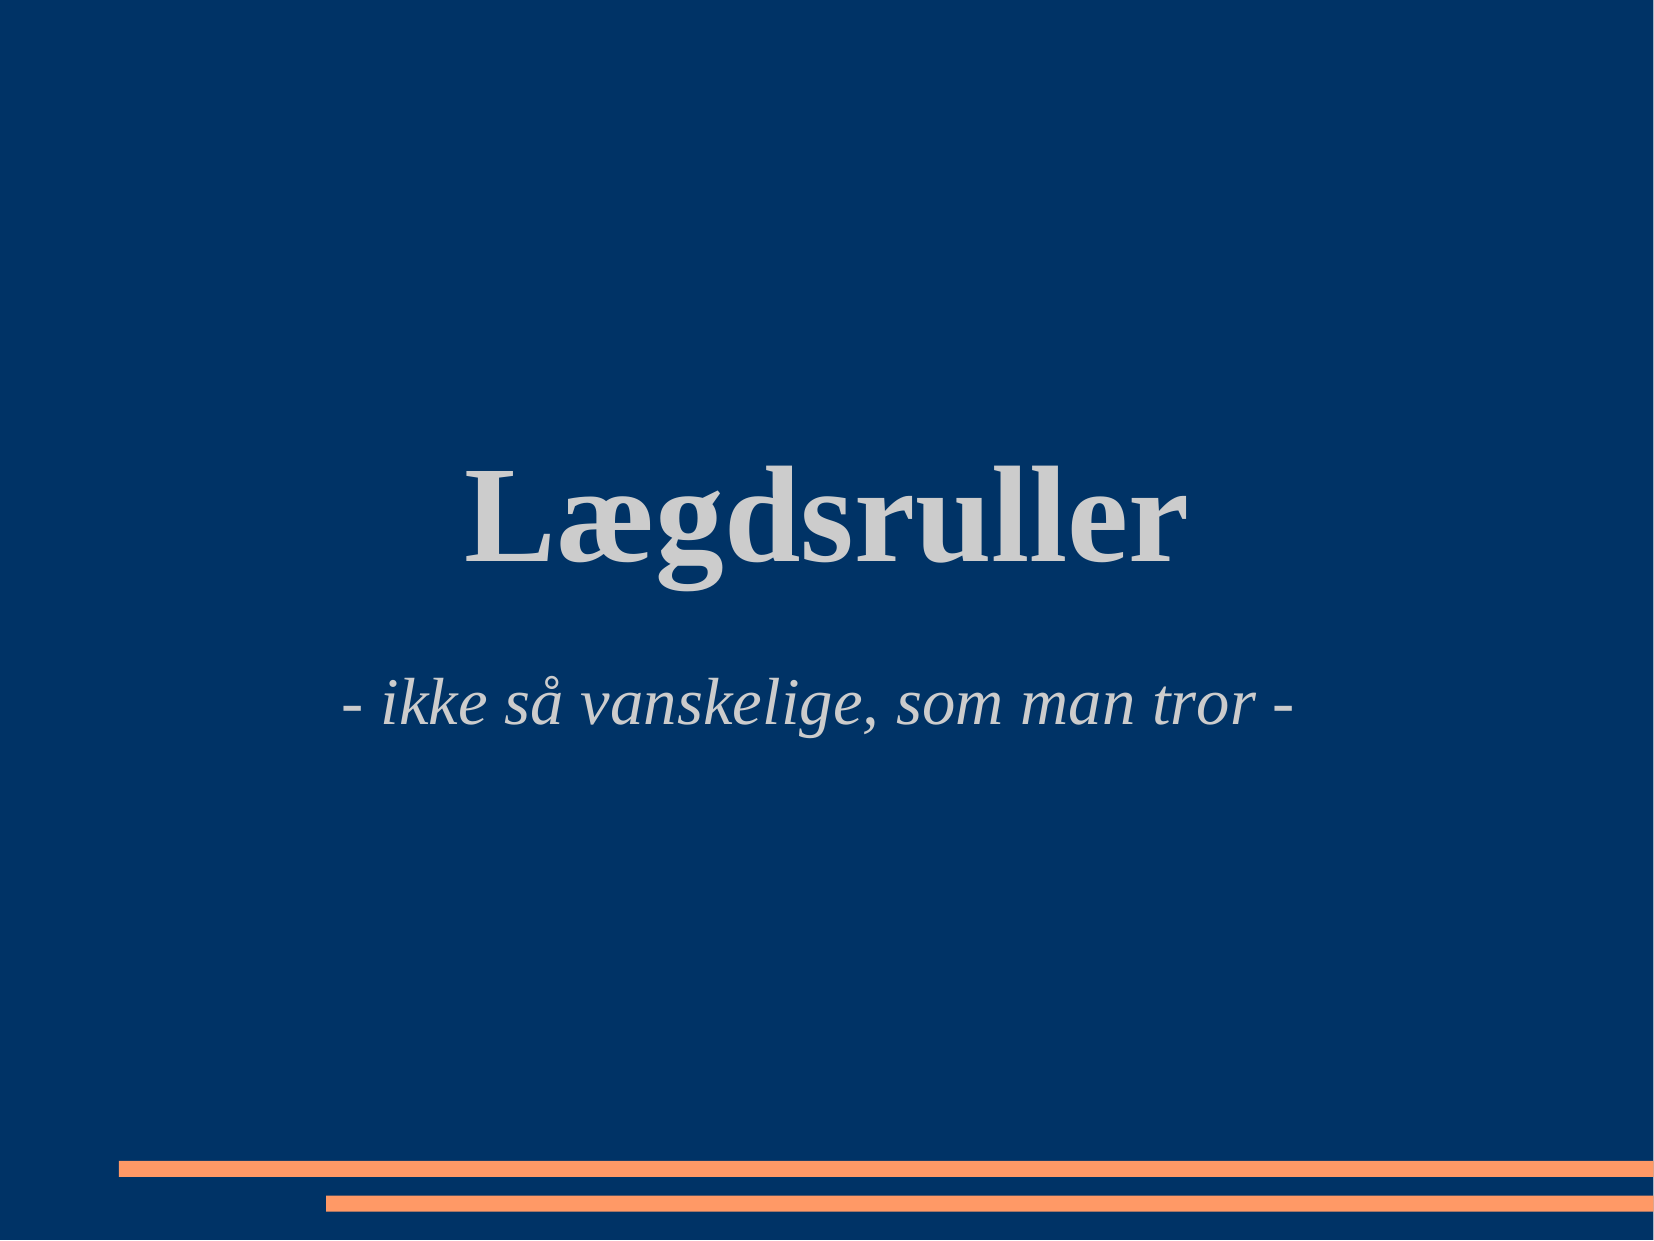

# Lægdsruller
- ikke så vanskelige, som man tror -